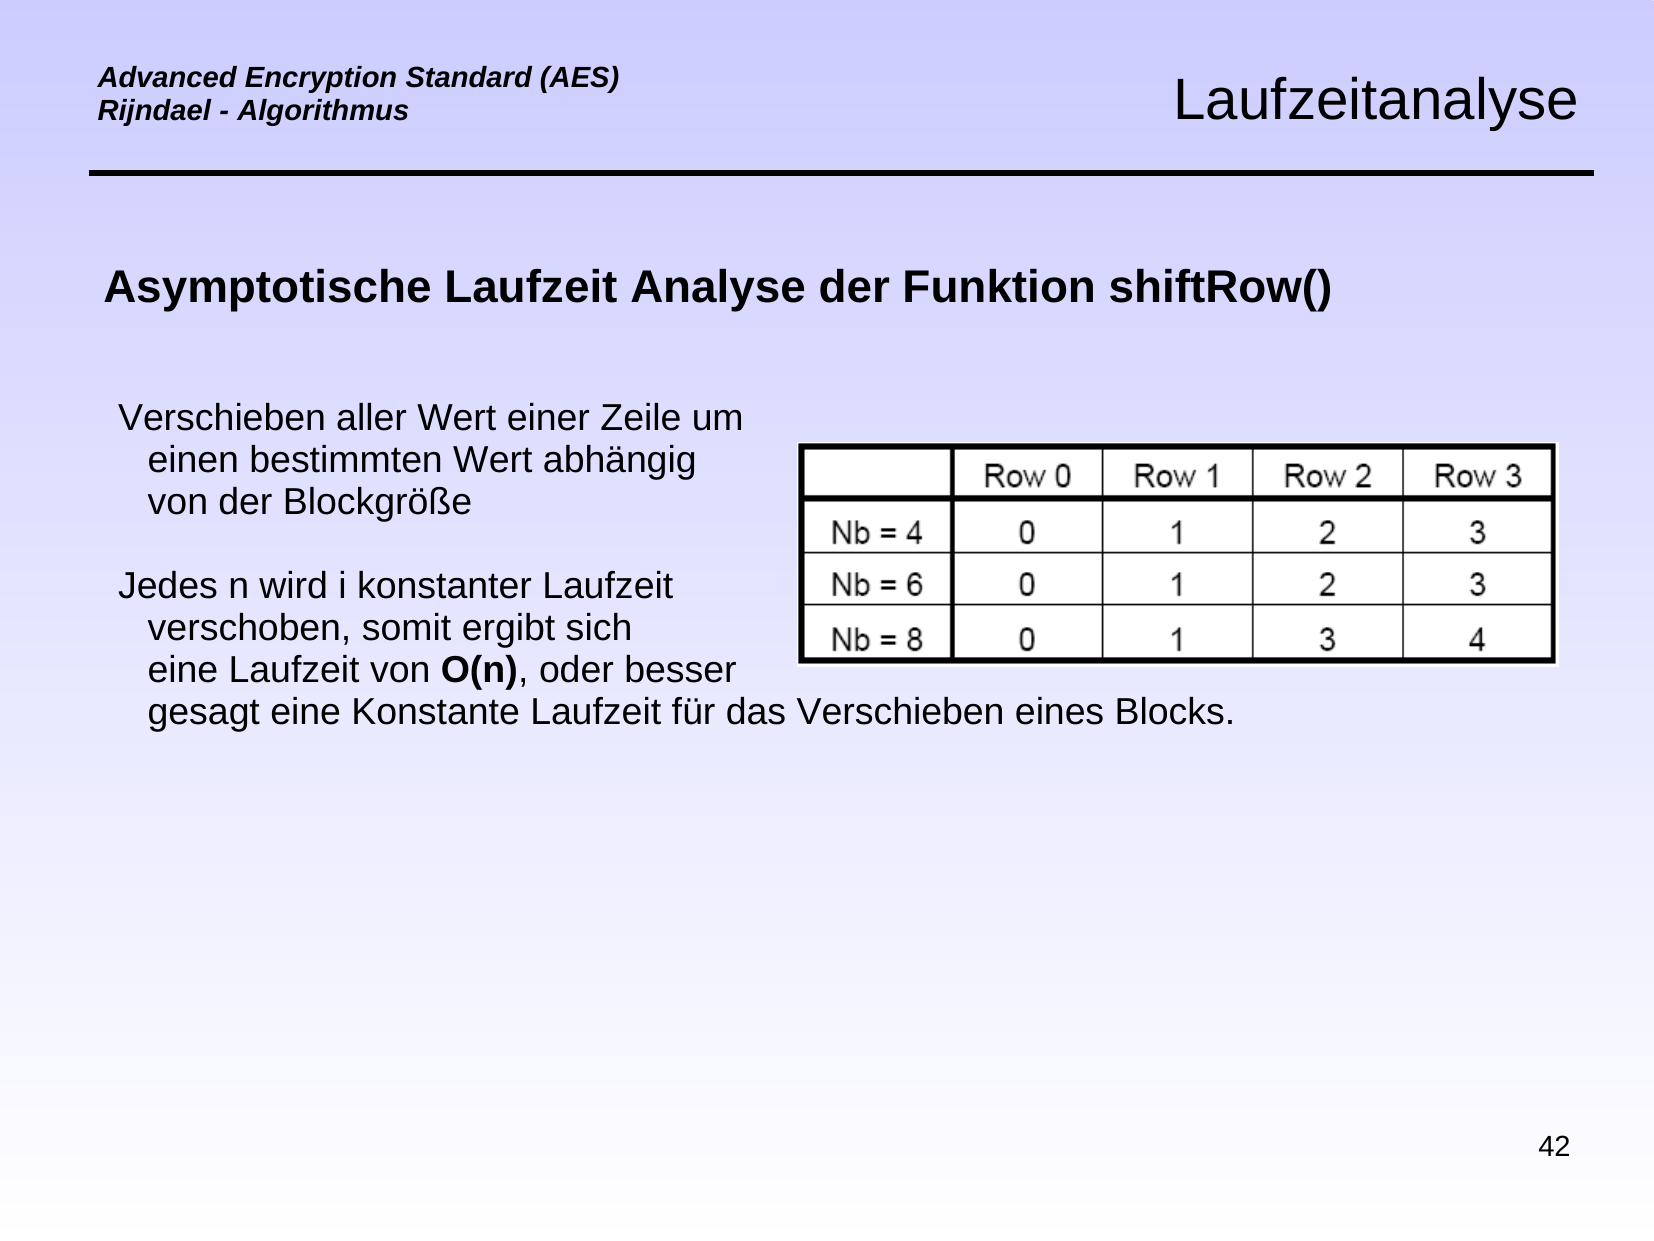

Advanced Encryption Standard (AES)
Rijndael - Algorithmus
Laufzeitanalyse
Asymptotische Laufzeit Analyse der Funktion shiftRow()
Verschieben aller Wert einer Zeile um
einen bestimmten Wert abhängig
von der Blockgröße
Jedes n wird i konstanter Laufzeit
verschoben, somit ergibt sich
eine Laufzeit von O(n), oder besser
gesagt eine Konstante Laufzeit für das Verschieben eines Blocks.
42